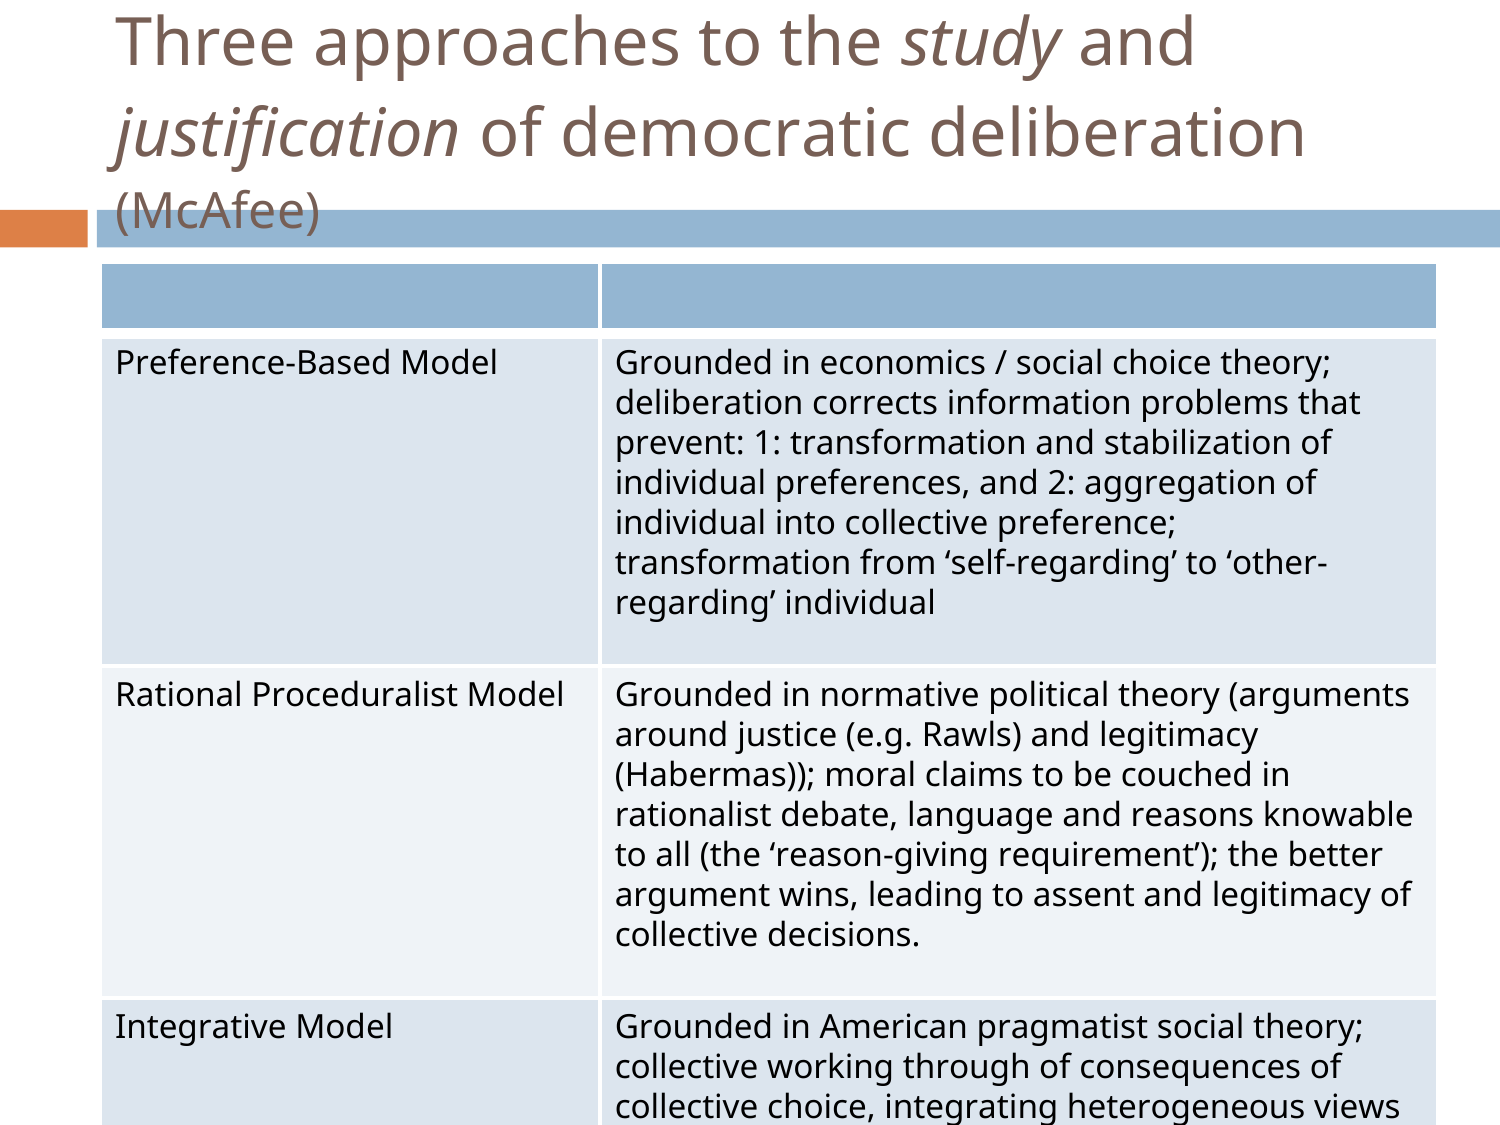

# Three approaches to the study and justification of democratic deliberation (McAfee)
| | |
| --- | --- |
| Preference-Based Model | Grounded in economics / social choice theory; deliberation corrects information problems that prevent: 1: transformation and stabilization of individual preferences, and 2: aggregation of individual into collective preference; transformation from ‘self-regarding’ to ‘other-regarding’ individual |
| Rational Proceduralist Model | Grounded in normative political theory (arguments around justice (e.g. Rawls) and legitimacy (Habermas)); moral claims to be couched in rationalist debate, language and reasons knowable to all (the ‘reason-giving requirement’); the better argument wins, leading to assent and legitimacy of collective decisions. |
| Integrative Model | Grounded in American pragmatist social theory; collective working through of consequences of collective choice, integrating heterogeneous views and publics; deliberation integrates a public as public (produces a public where none existed) |